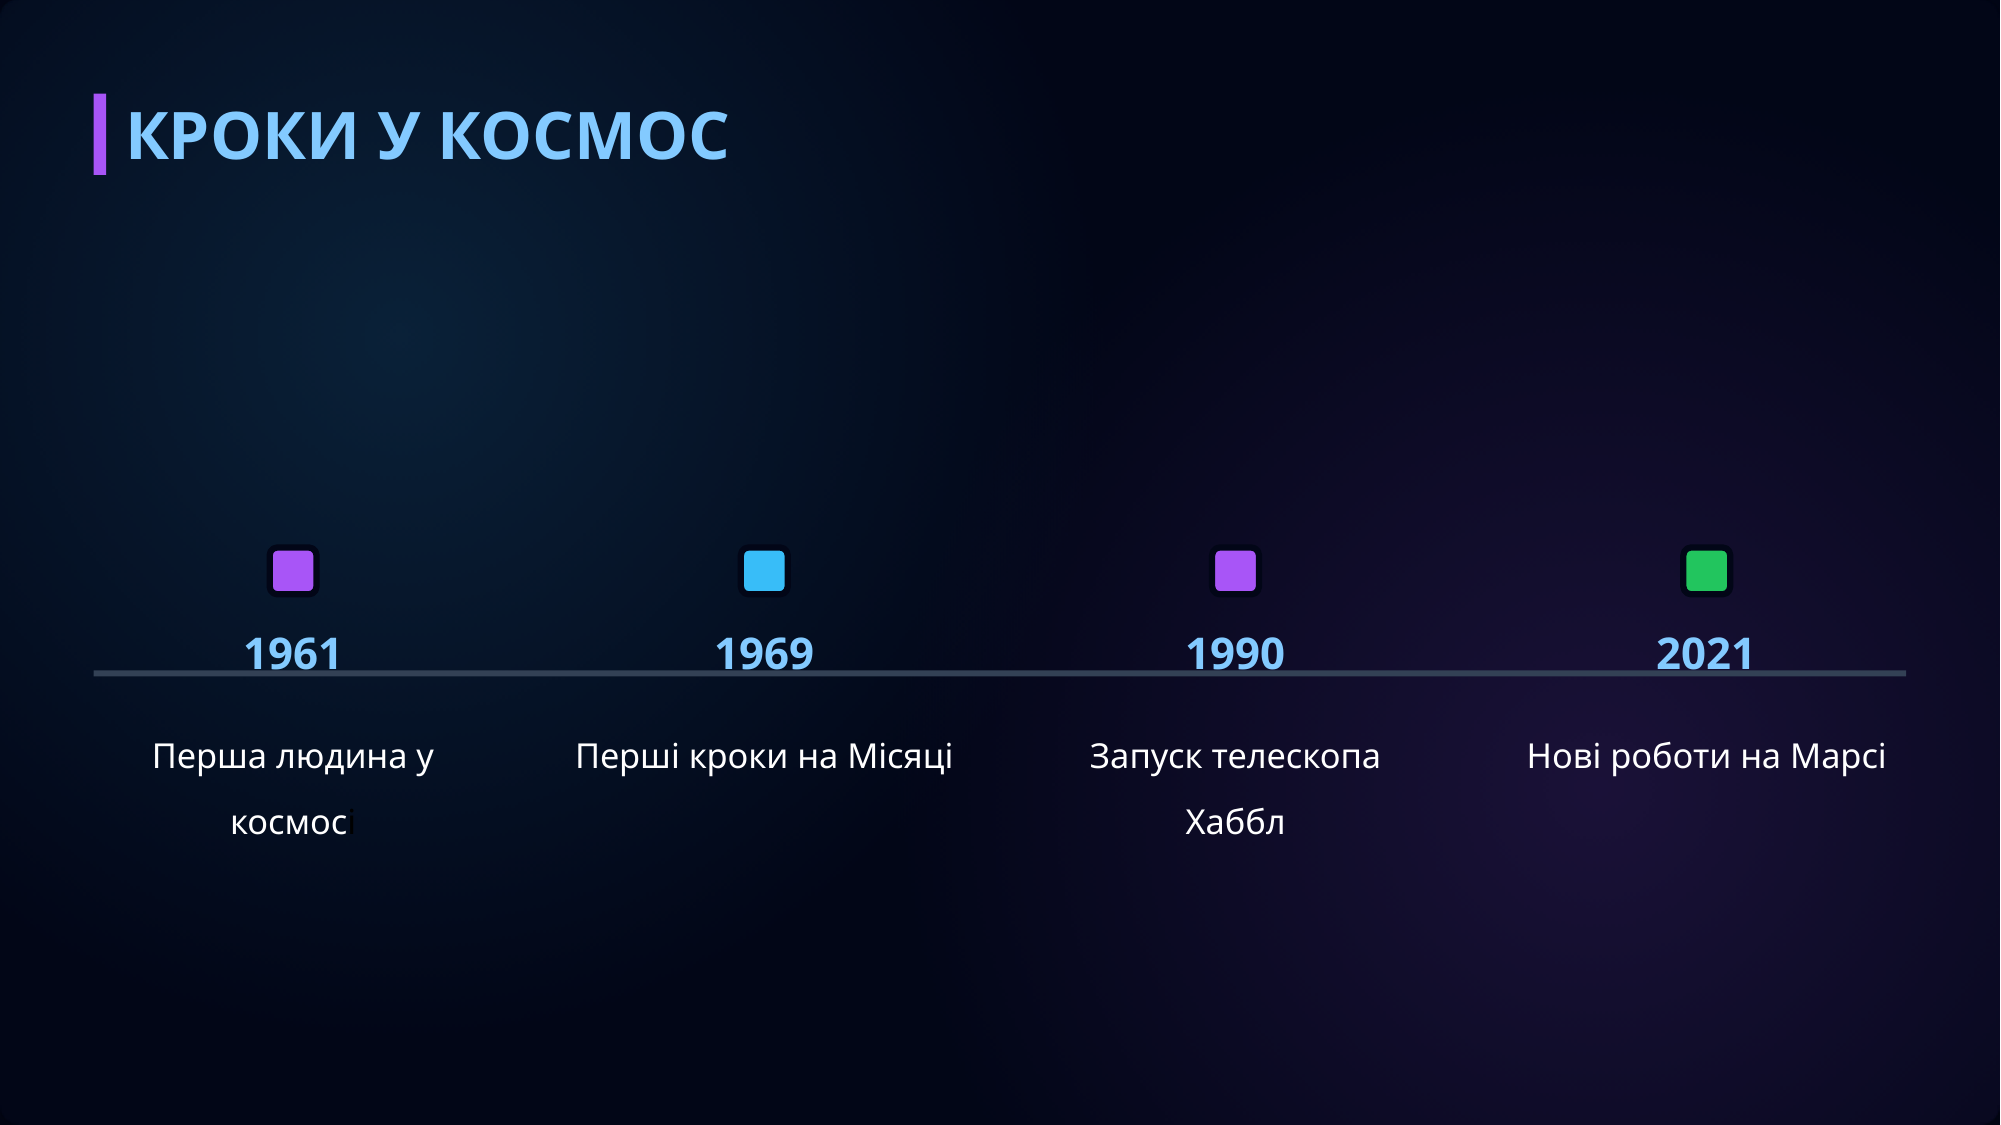

КРОКИ У КОСМОС
1961
1969
1990
2021
Перша людина у космосі
Перші кроки на Місяці
Запуск телескопа Хаббл
Нові роботи на Марсі